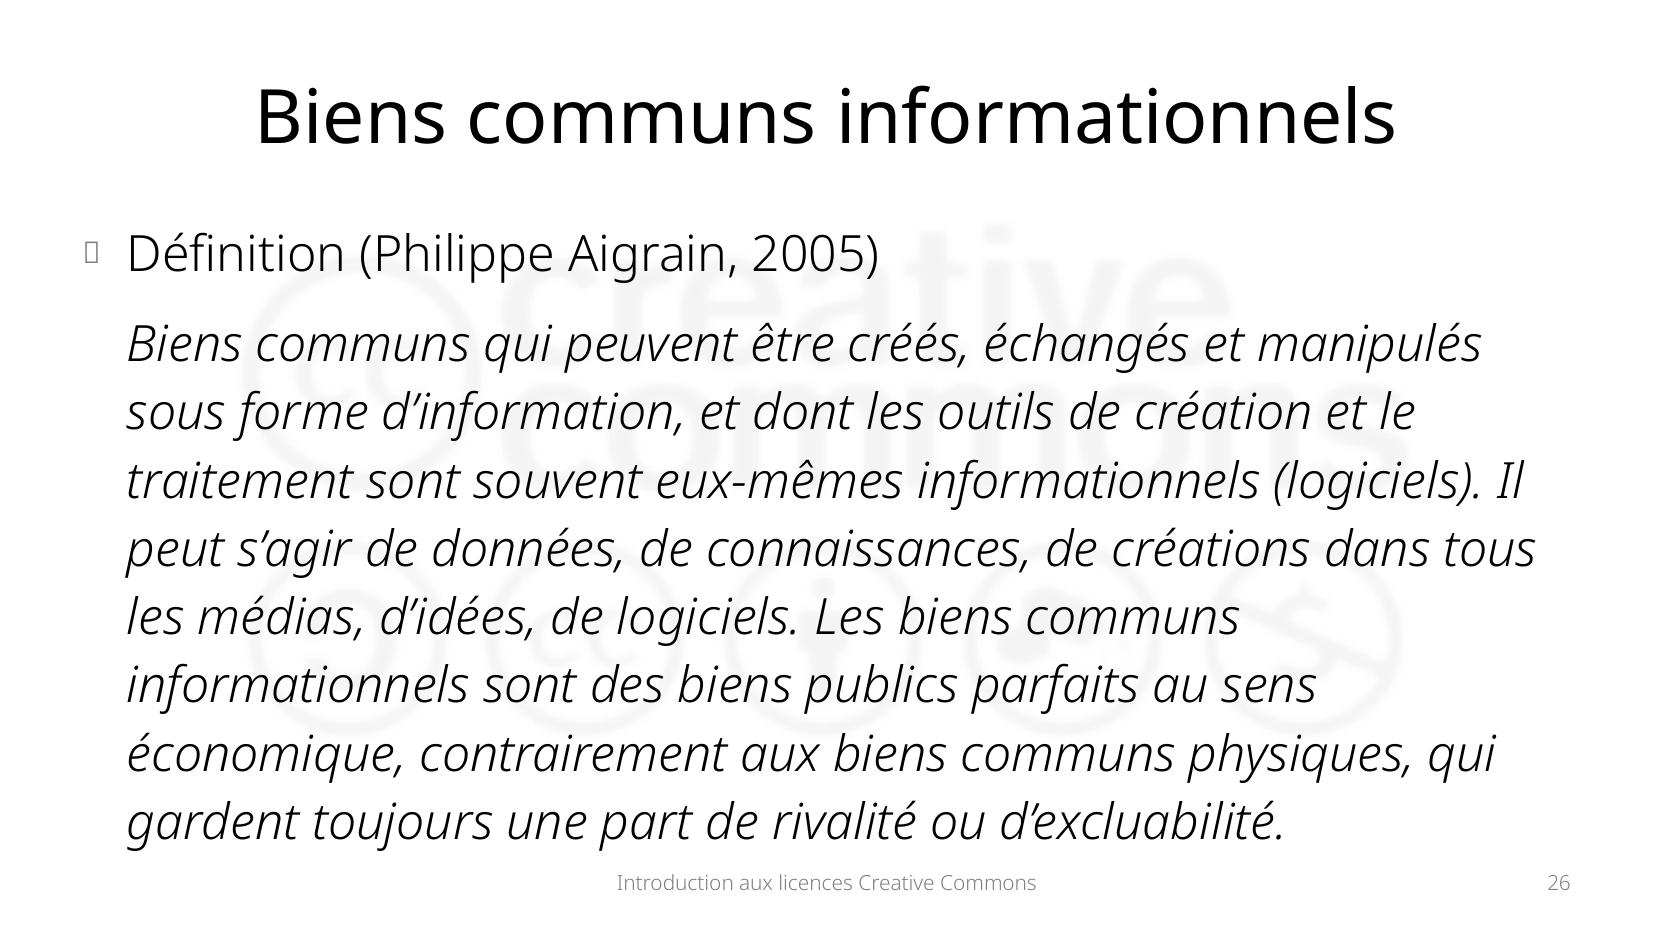

# Biens communs informationnels
Définition (Philippe Aigrain, 2005)
Biens communs qui peuvent être créés, échangés et manipulés sous forme d’information, et dont les outils de création et le traitement sont souvent eux-mêmes informationnels (logiciels). Il peut s’agir de données, de connaissances, de créations dans tous les médias, d’idées, de logiciels. Les biens communs informationnels sont des biens publics parfaits au sens économique, contrairement aux biens communs physiques, qui gardent toujours une part de rivalité ou d’excluabilité.
Introduction aux licences Creative Commons
26